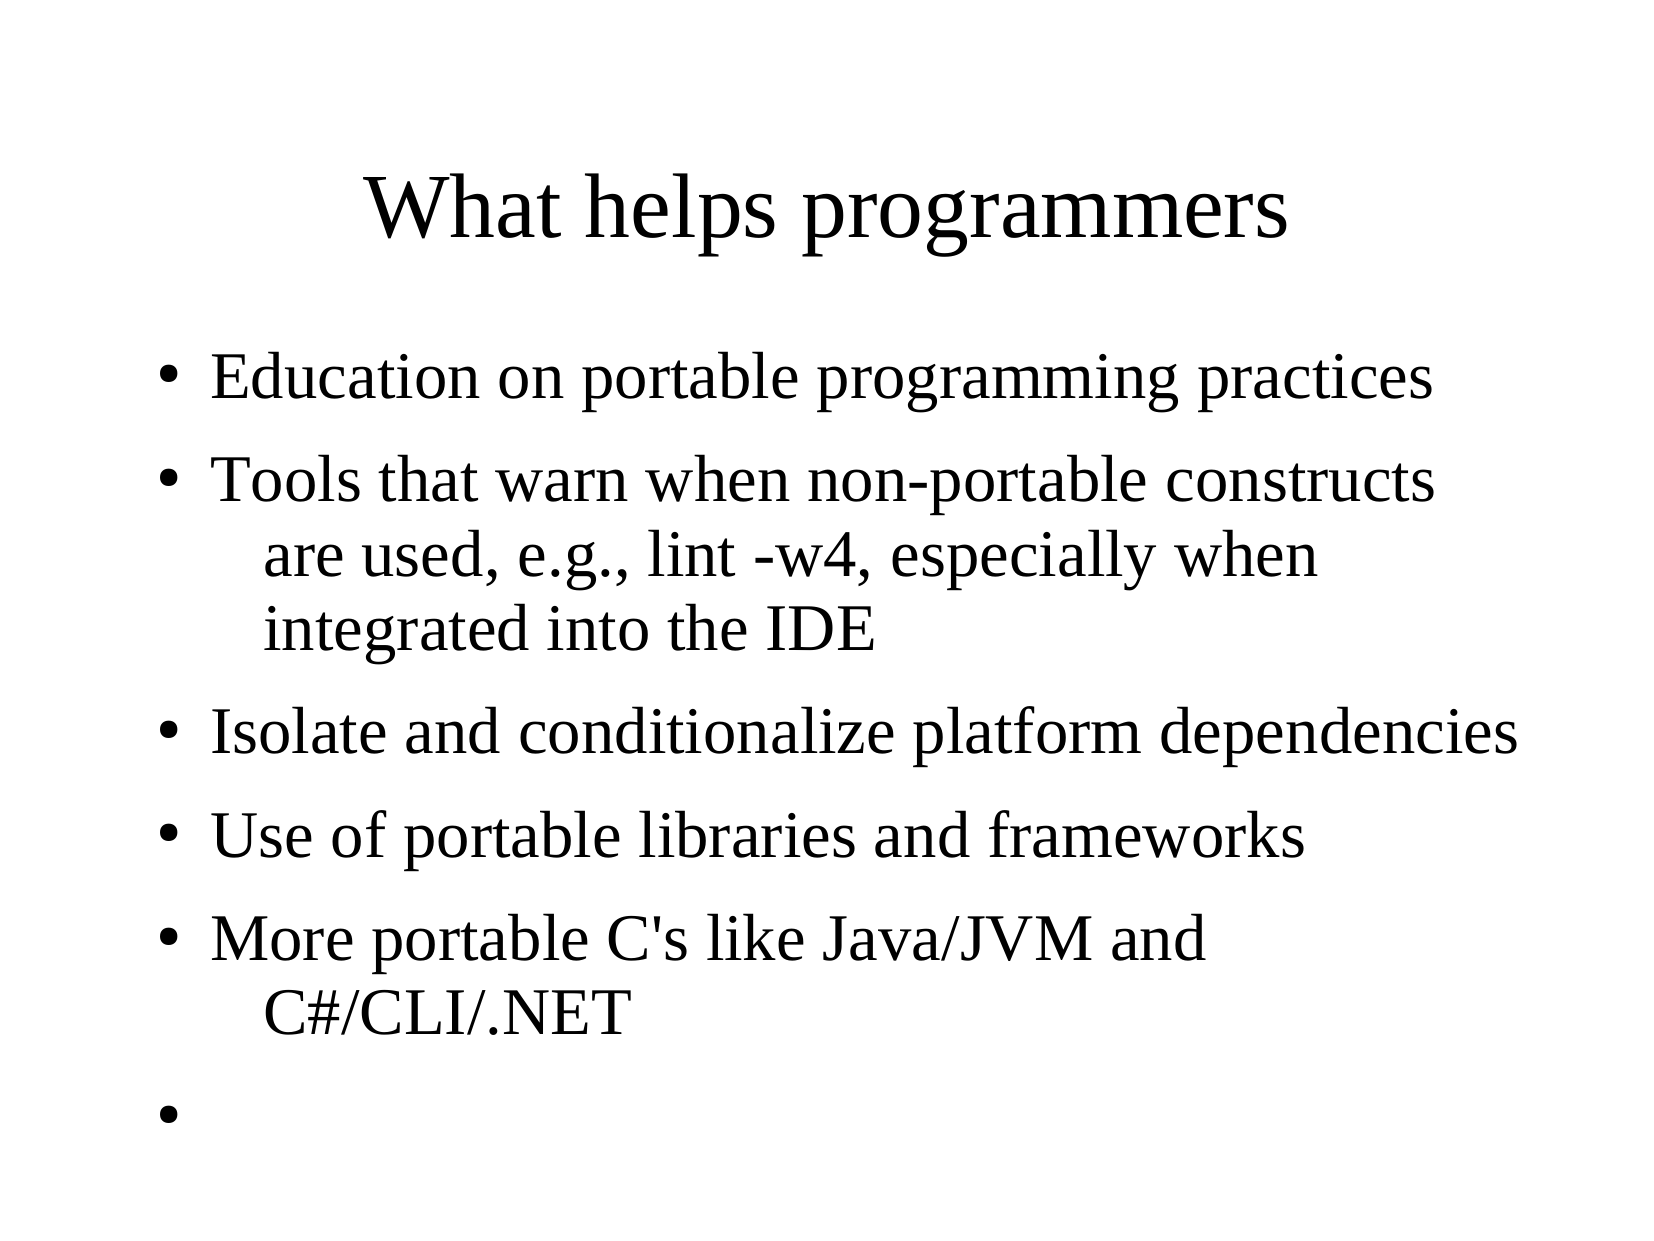

# What helps programmers
Education on portable programming practices
Tools that warn when non-portable constructs are used, e.g., lint -w4, especially when integrated into the IDE
Isolate and conditionalize platform dependencies
Use of portable libraries and frameworks
More portable C's like Java/JVM and C#/CLI/.NET